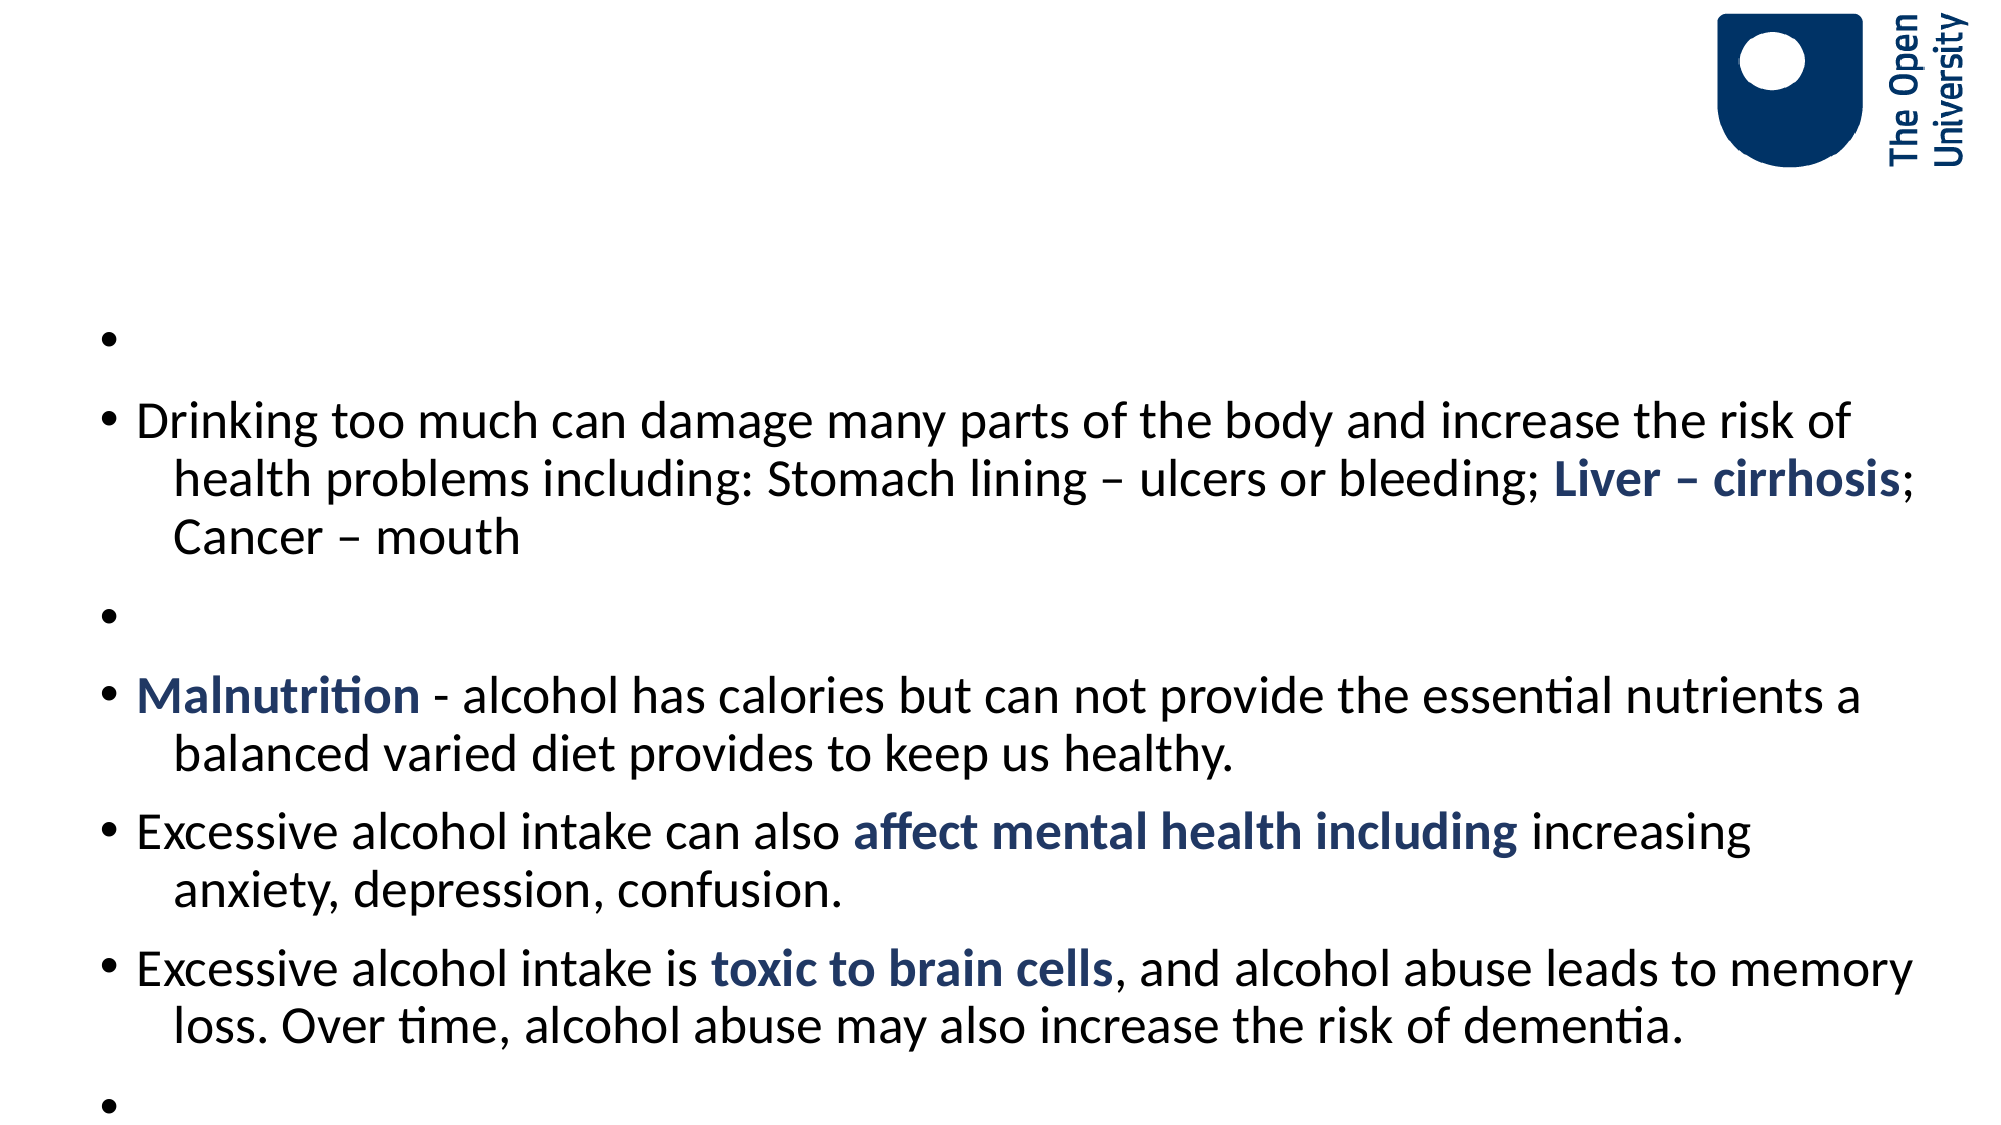

# Drinking too much can damage many parts of the body and increase the risk of health problems including: Stomach lining – ulcers or bleeding; Liver – cirrhosis; Cancer – mouth
Malnutrition - alcohol has calories but can not provide the essential nutrients a balanced varied diet provides to keep us healthy.
Excessive alcohol intake can also affect mental health including increasing anxiety, depression, confusion.
Excessive alcohol intake is toxic to brain cells, and alcohol abuse leads to memory loss. Over time, alcohol abuse may also increase the risk of dementia.